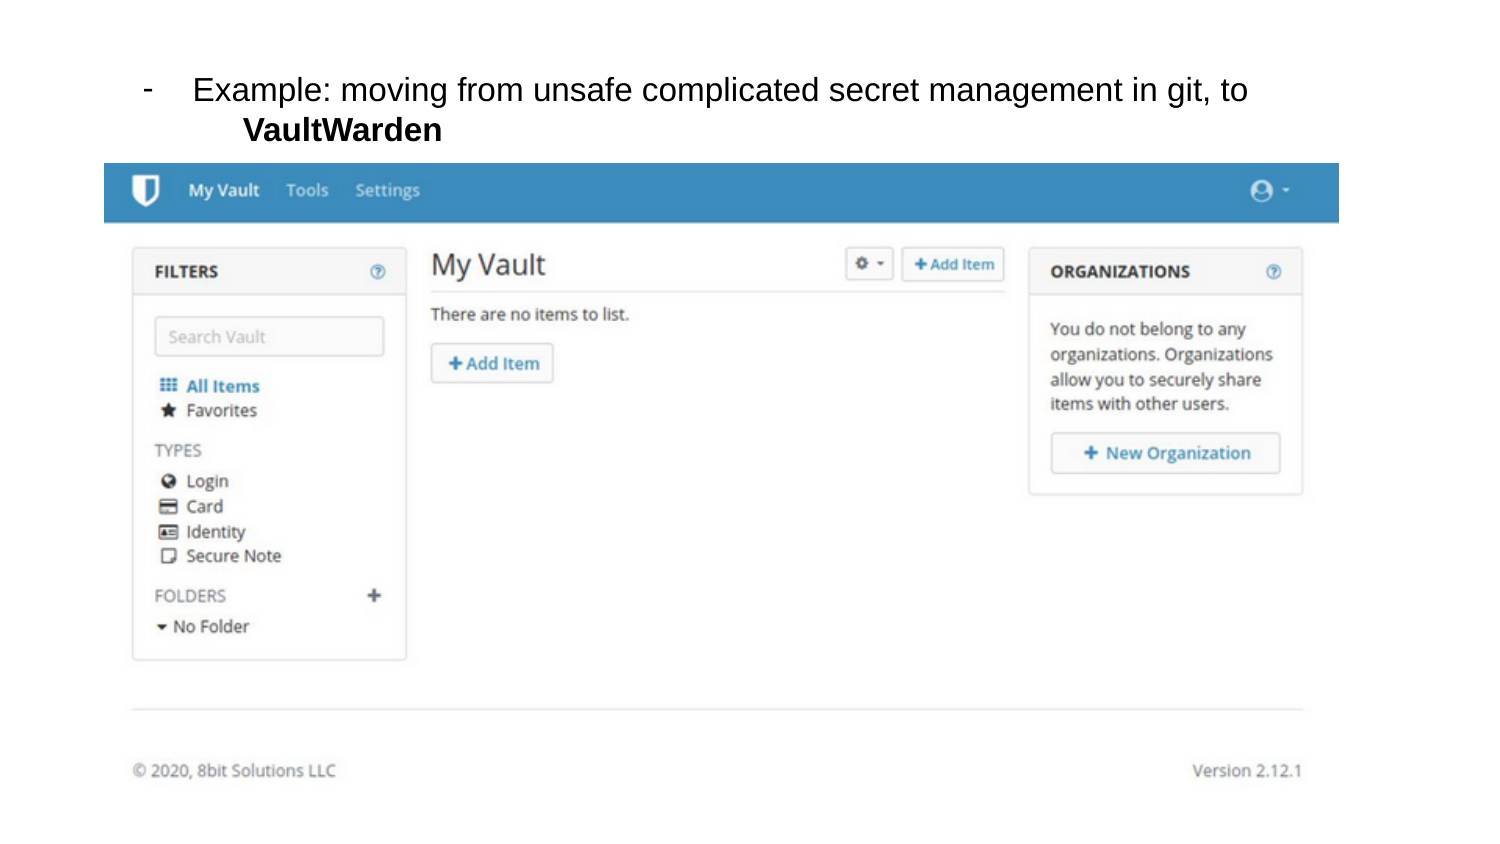

# Example: moving from unsafe complicated secret management in git, to VaultWarden